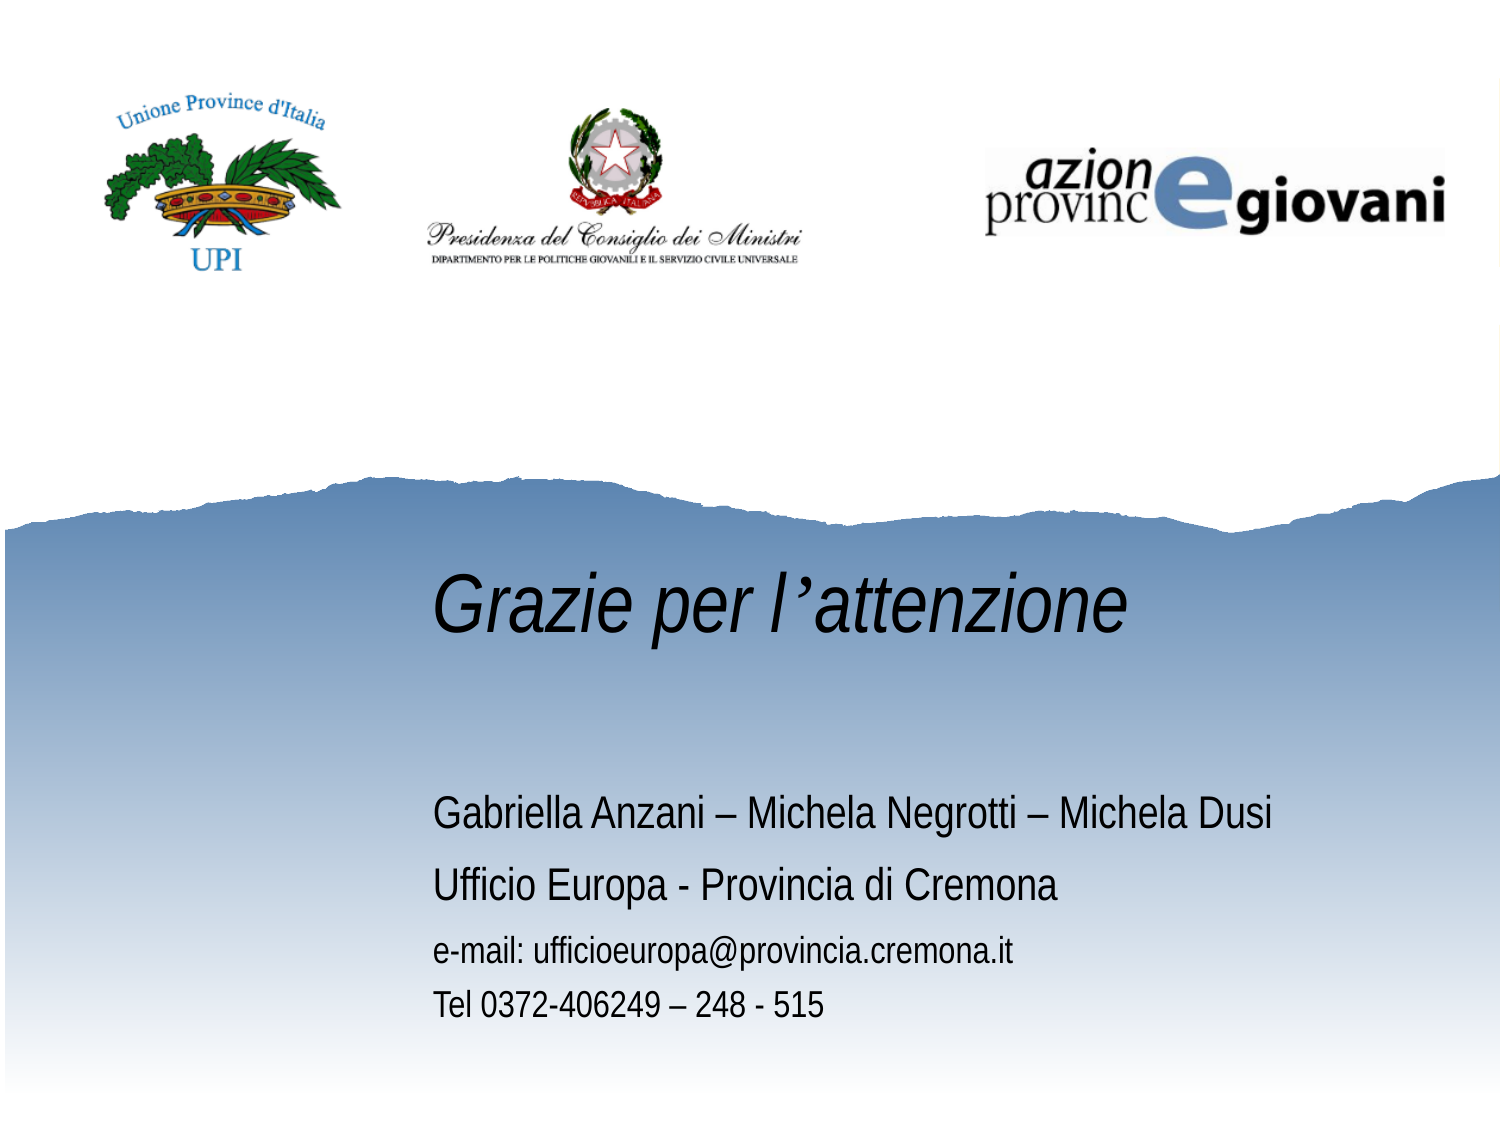

Grazie per l’attenzione
Gabriella Anzani – Michela Negrotti – Michela Dusi
Ufficio Europa - Provincia di Cremona
e-mail: ufficioeuropa@provincia.cremona.it
Tel 0372-406249 – 248 - 515